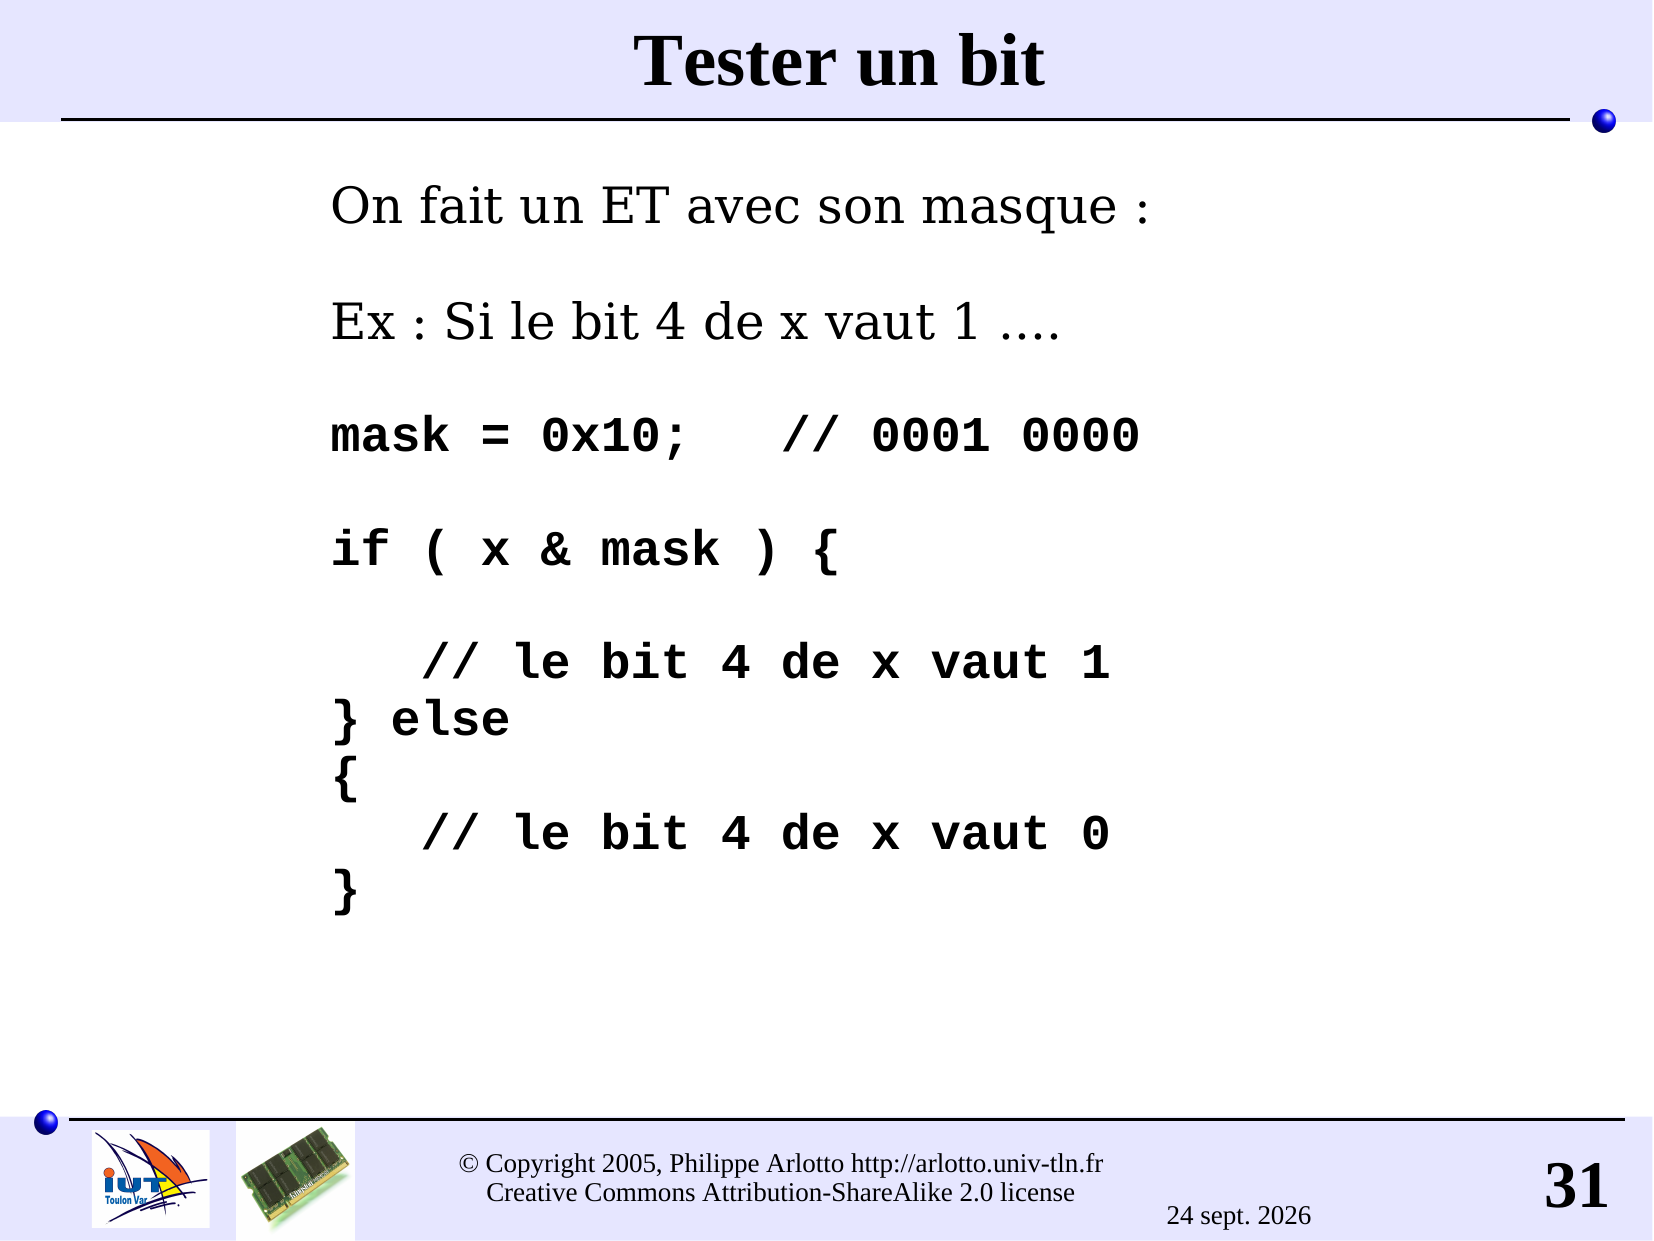

# Tester un bit
On fait un ET avec son masque :
Ex : Si le bit 4 de x vaut 1 ....
mask = 0x10; // 0001 0000
if ( x & mask ) {
 // le bit 4 de x vaut 1
} else
{
 // le bit 4 de x vaut 0
}